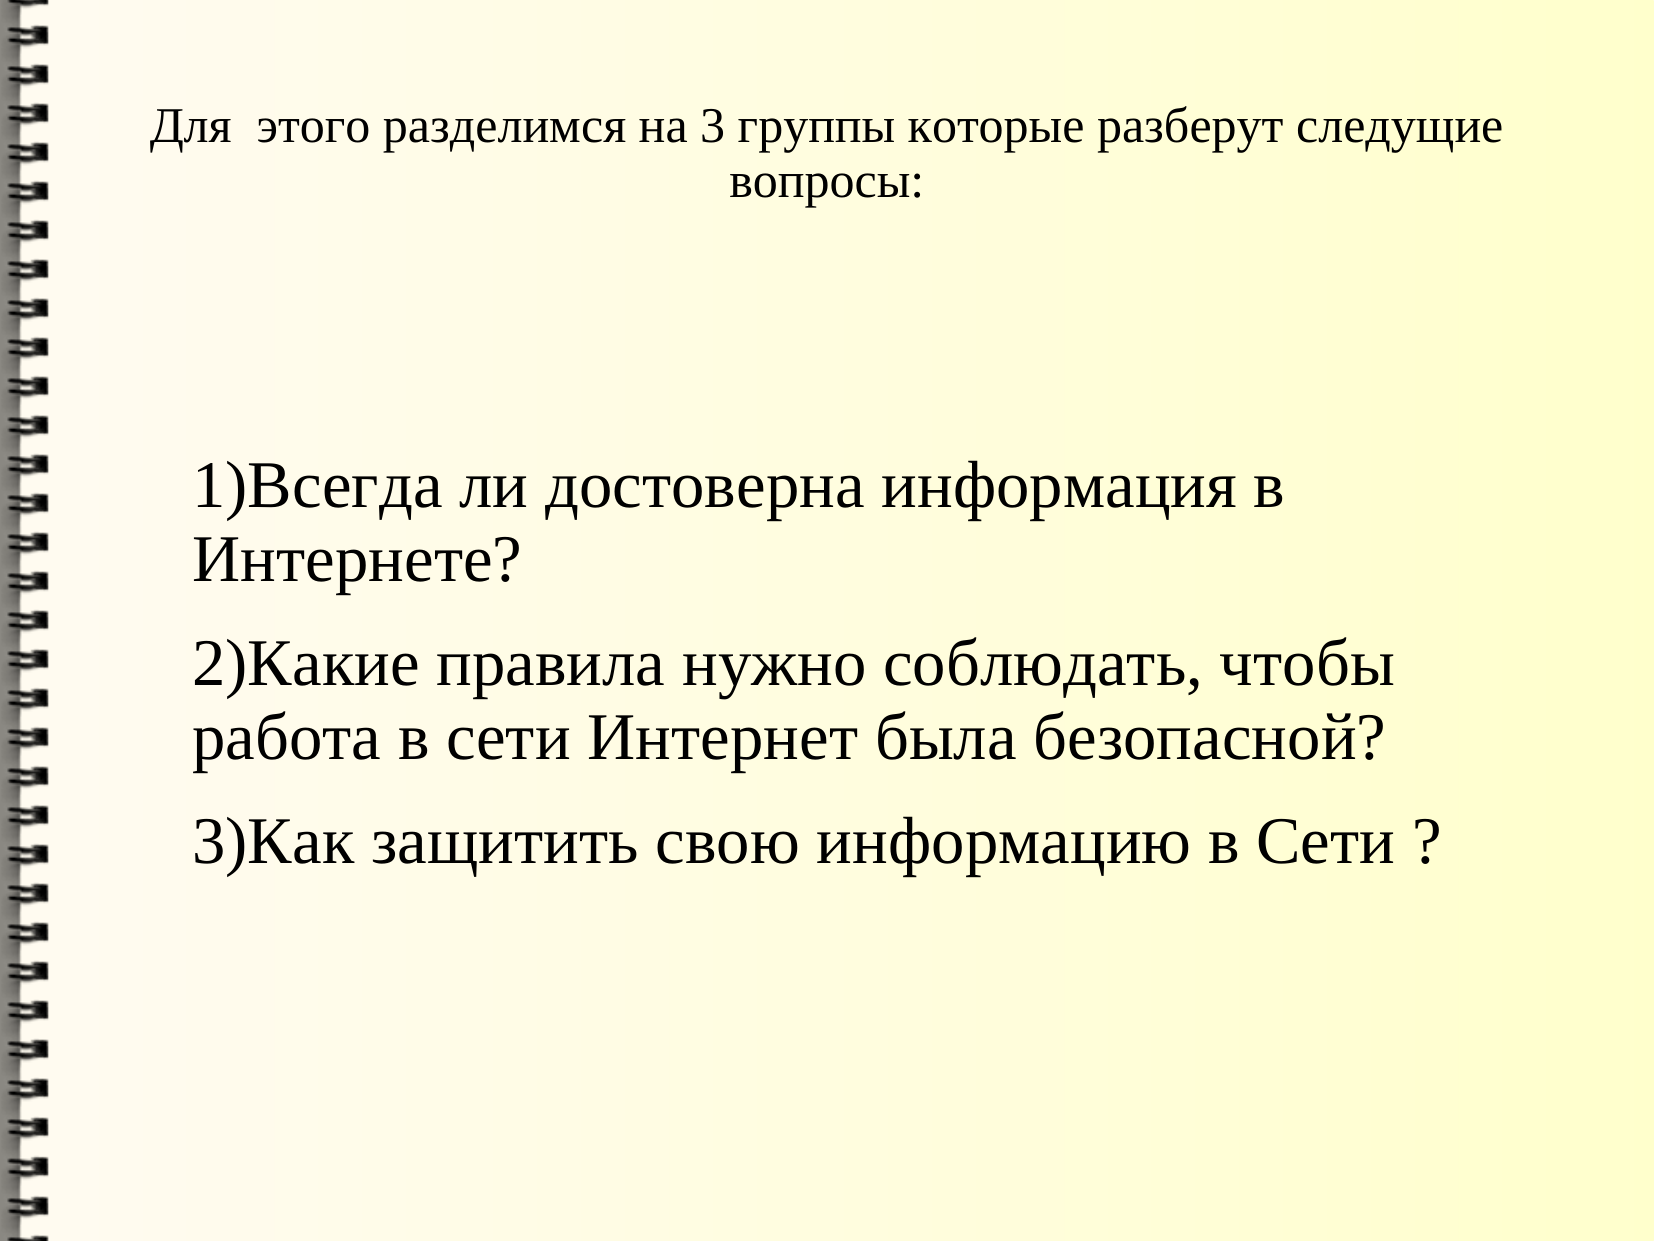

# Для этого разделимся на 3 группы которые разберут следущие вопросы:
1)Всегда ли достоверна информация в Интернете?
2)Какие правила нужно соблюдать, чтобы работа в сети Интернет была безопасной?
3)Как защитить свою информацию в Сети ?